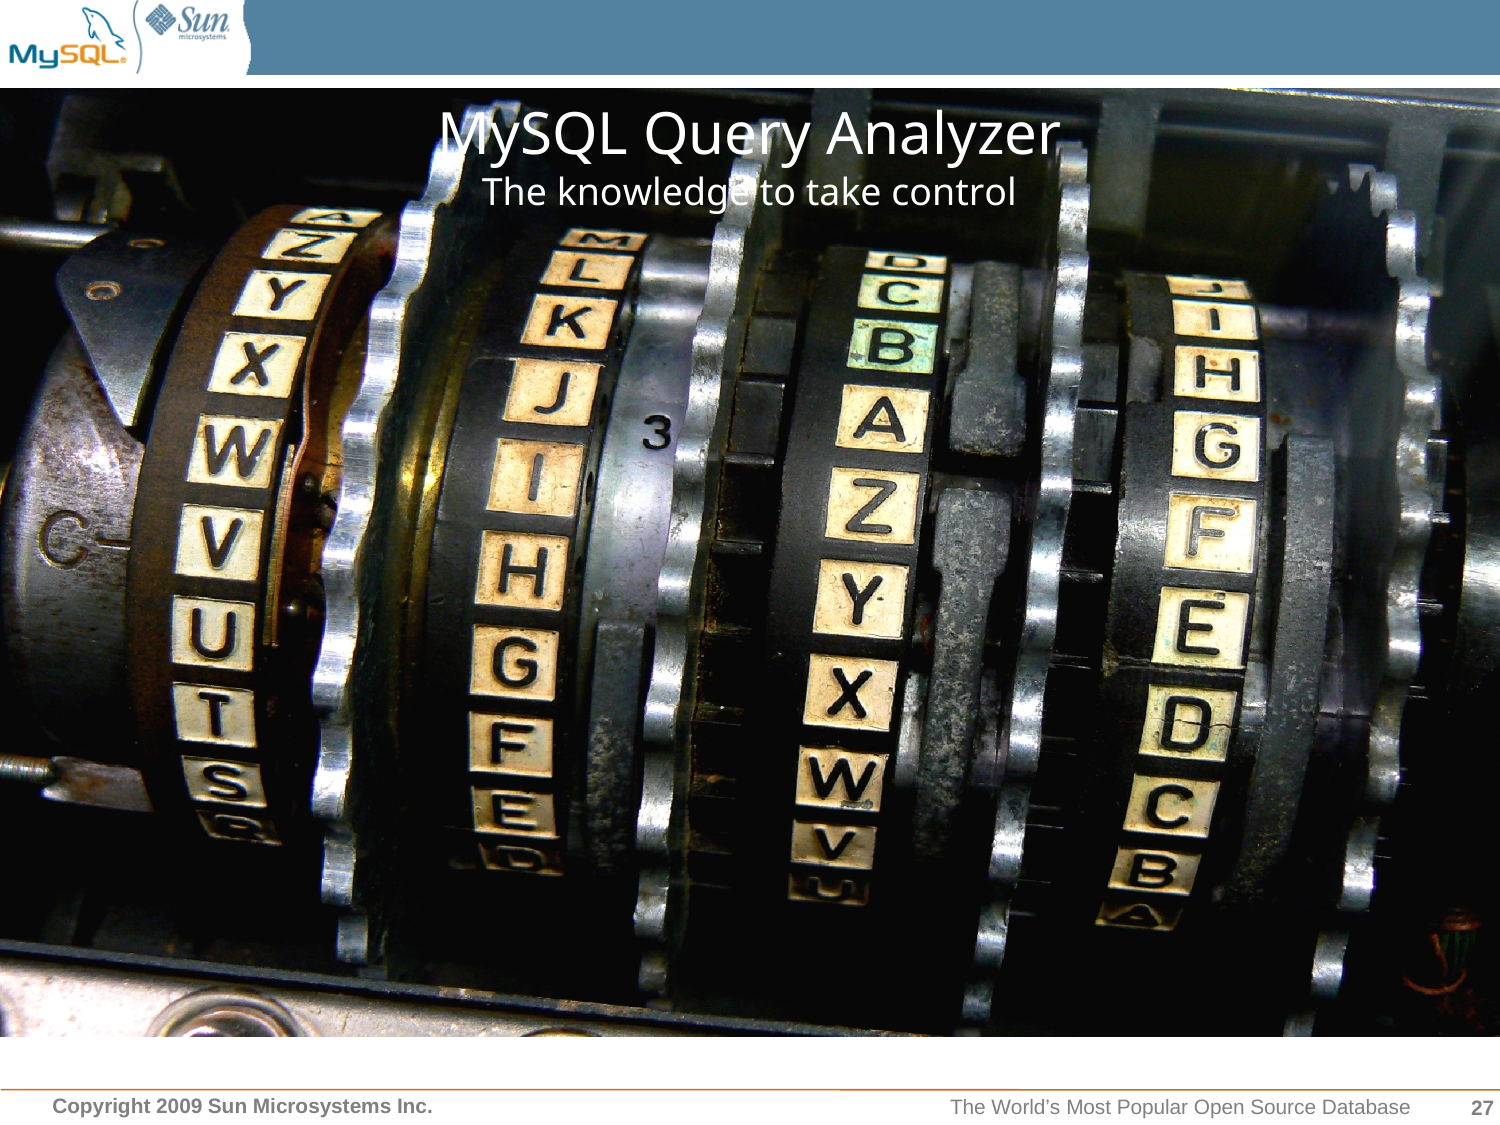

# MySQL Query Analyzer The knowledge to take control